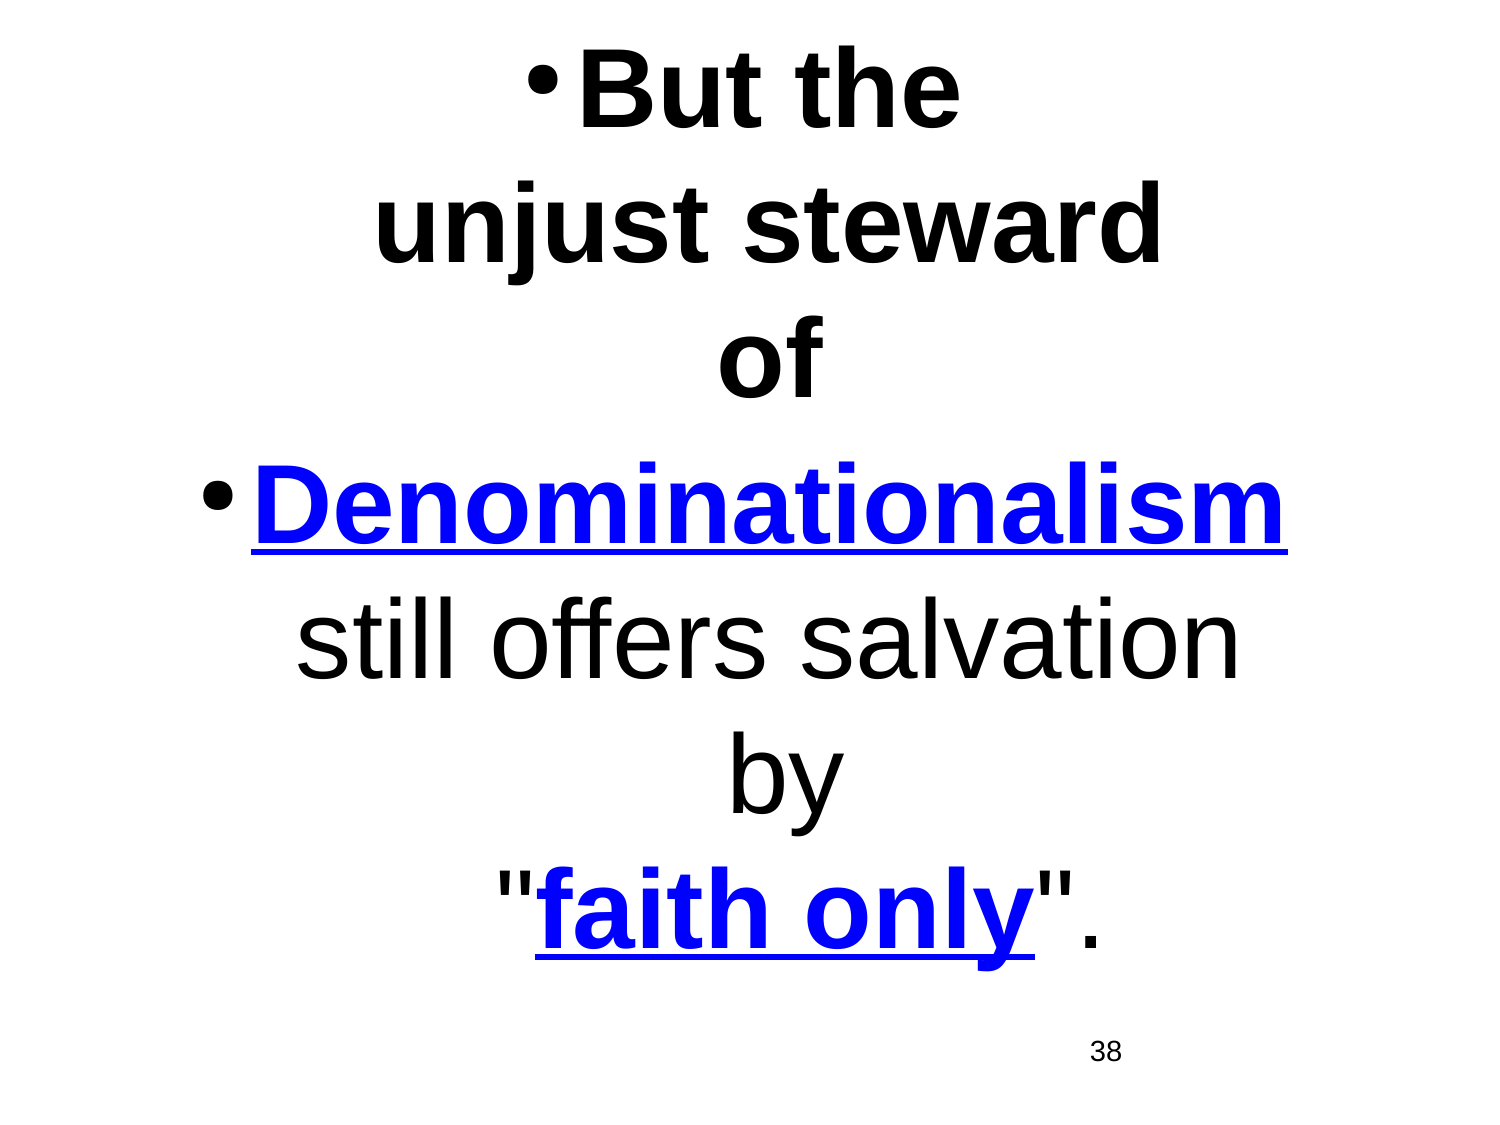

# But the unjust steward of
Denominationalism
still offers salvation
by
 "faith only".
38